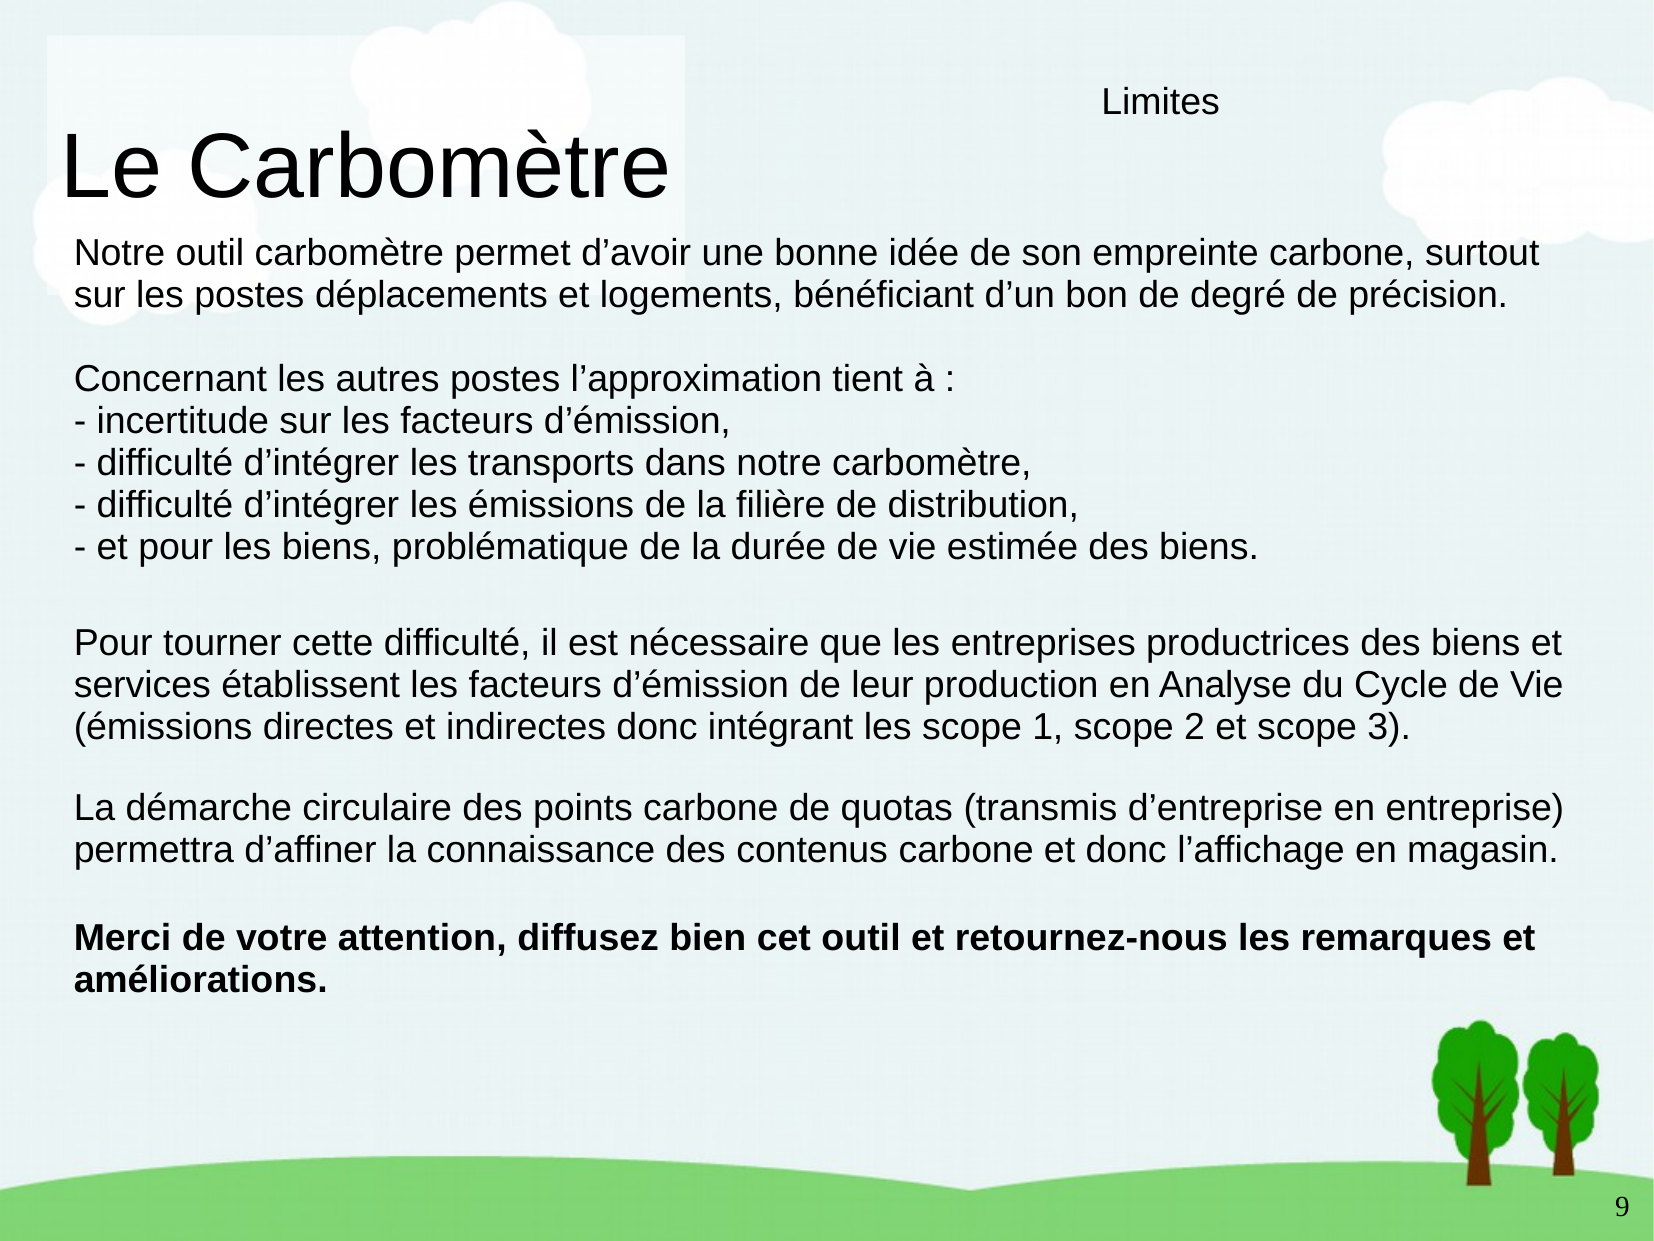

# Le Carbomètre
Limites
Notre outil carbomètre permet d’avoir une bonne idée de son empreinte carbone, surtout sur les postes déplacements et logements, bénéficiant d’un bon de degré de précision.
Concernant les autres postes l’approximation tient à :
- incertitude sur les facteurs d’émission,
- difficulté d’intégrer les transports dans notre carbomètre,
- difficulté d’intégrer les émissions de la filière de distribution,
- et pour les biens, problématique de la durée de vie estimée des biens.
Pour tourner cette difficulté, il est nécessaire que les entreprises productrices des biens et services établissent les facteurs d’émission de leur production en Analyse du Cycle de Vie (émissions directes et indirectes donc intégrant les scope 1, scope 2 et scope 3).
La démarche circulaire des points carbone de quotas (transmis d’entreprise en entreprise) permettra d’affiner la connaissance des contenus carbone et donc l’affichage en magasin.
Merci de votre attention, diffusez bien cet outil et retournez-nous les remarques et améliorations.
9